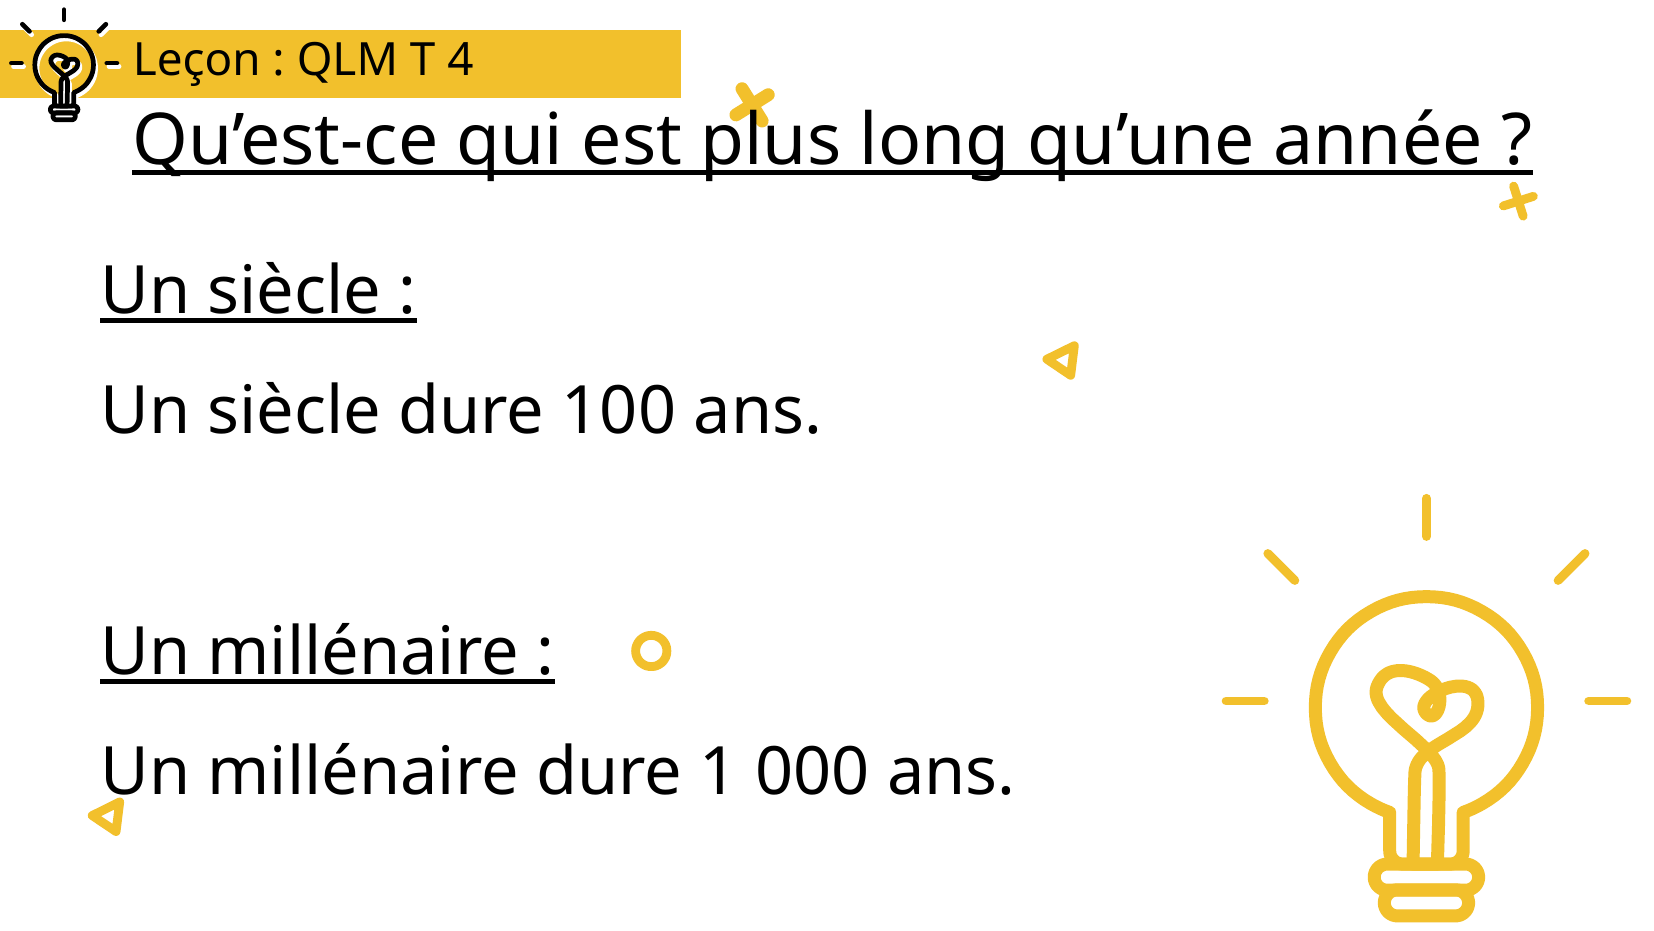

Leçon : QLM T 4
# Qu’est-ce qui est plus long qu’une année ?
Un siècle :
Un siècle dure 100 ans.
Un millénaire :
Un millénaire dure 1 000 ans.